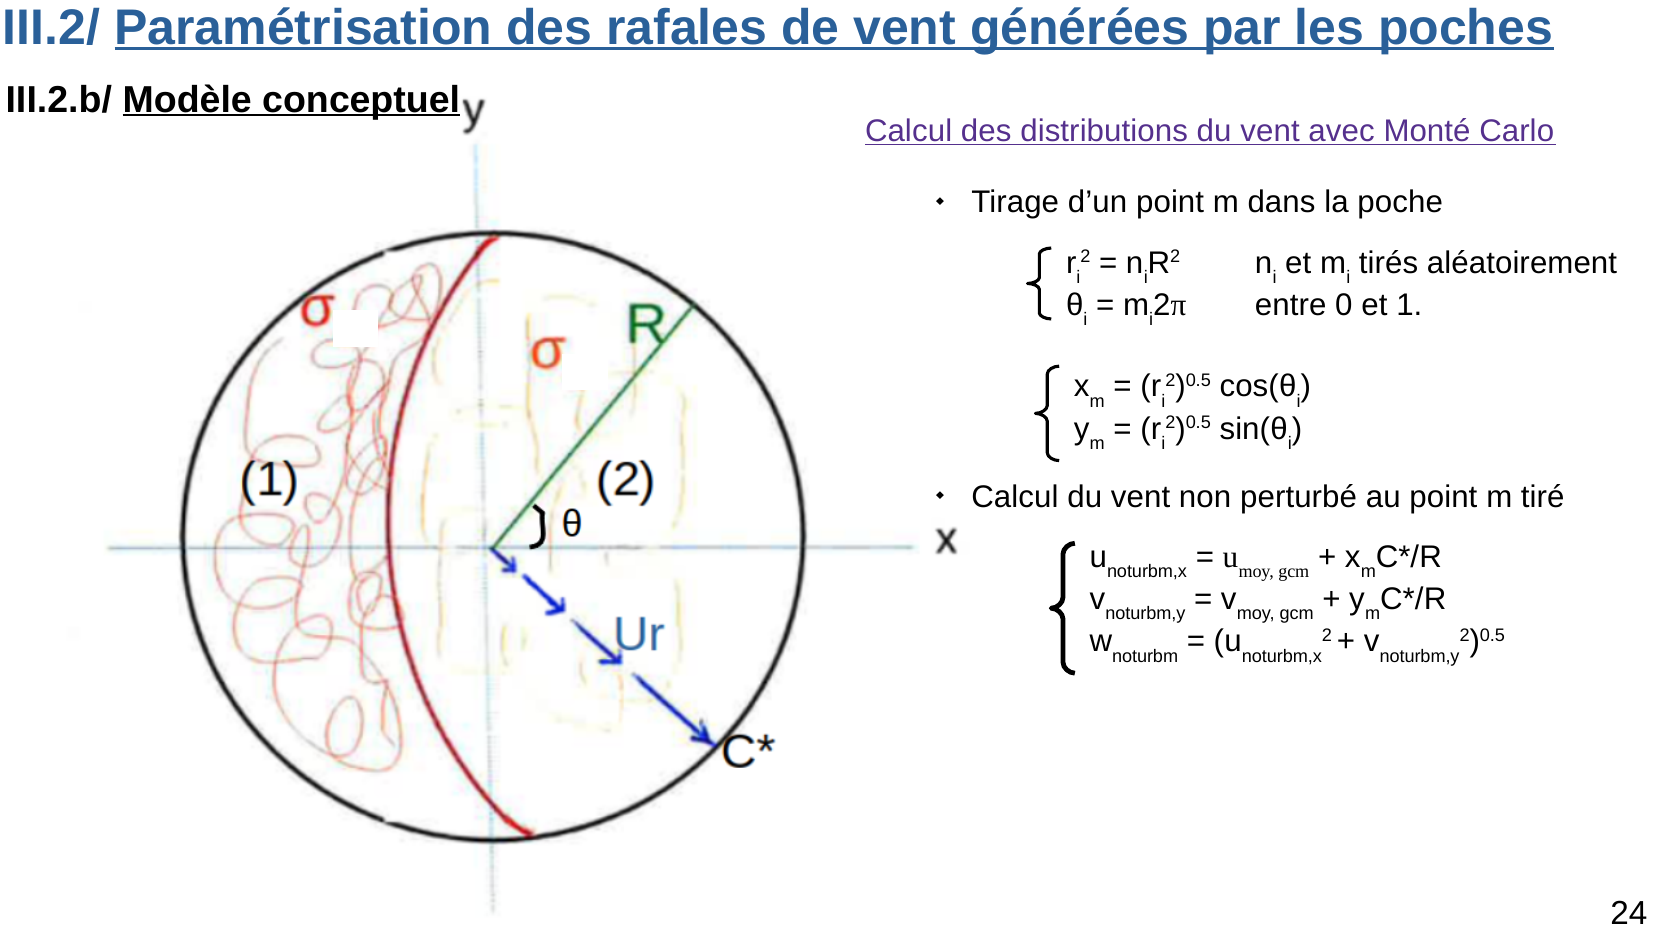

III.2/ Paramétrisation des rafales de vent générées par les poches
III.2.b/ Modèle conceptuel
Calcul des distributions du vent avec Monté Carlo
Tirage d’un point m dans la poche
ri2 = niR2
θi = mi2π
ni et mi tirés aléatoirement entre 0 et 1.
xm = (ri2)0.5 cos(θi)
ym = (ri2)0.5 sin(θi)
Calcul du vent non perturbé au point m tiré
unoturbm,x = umoy, gcm + xmC*/R
vnoturbm,y = vmoy, gcm + ymC*/R
wnoturbm = (unoturbm,x2 + vnoturbm,y2)0.5
24